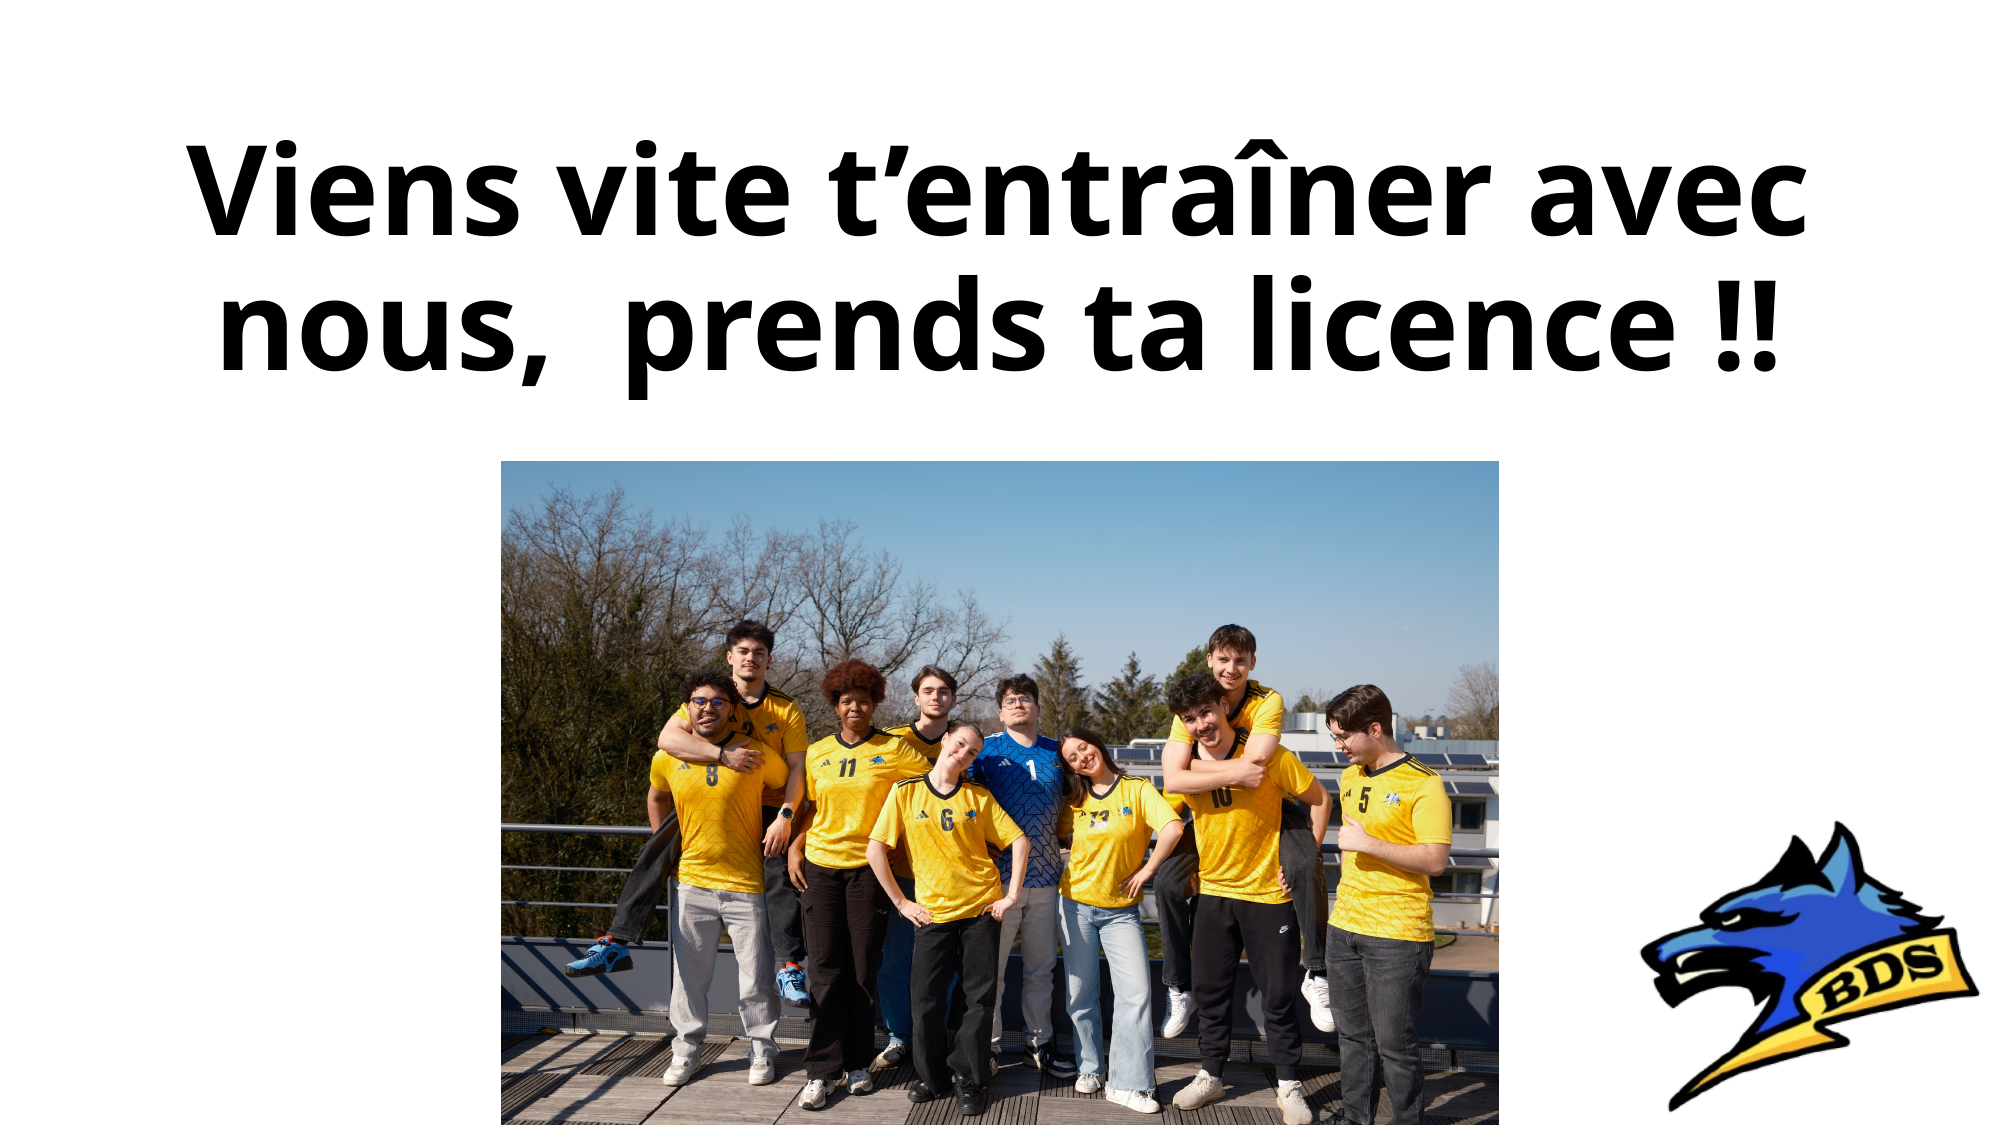

# Viens vite t’entraîner avec nous, prends ta licence !!